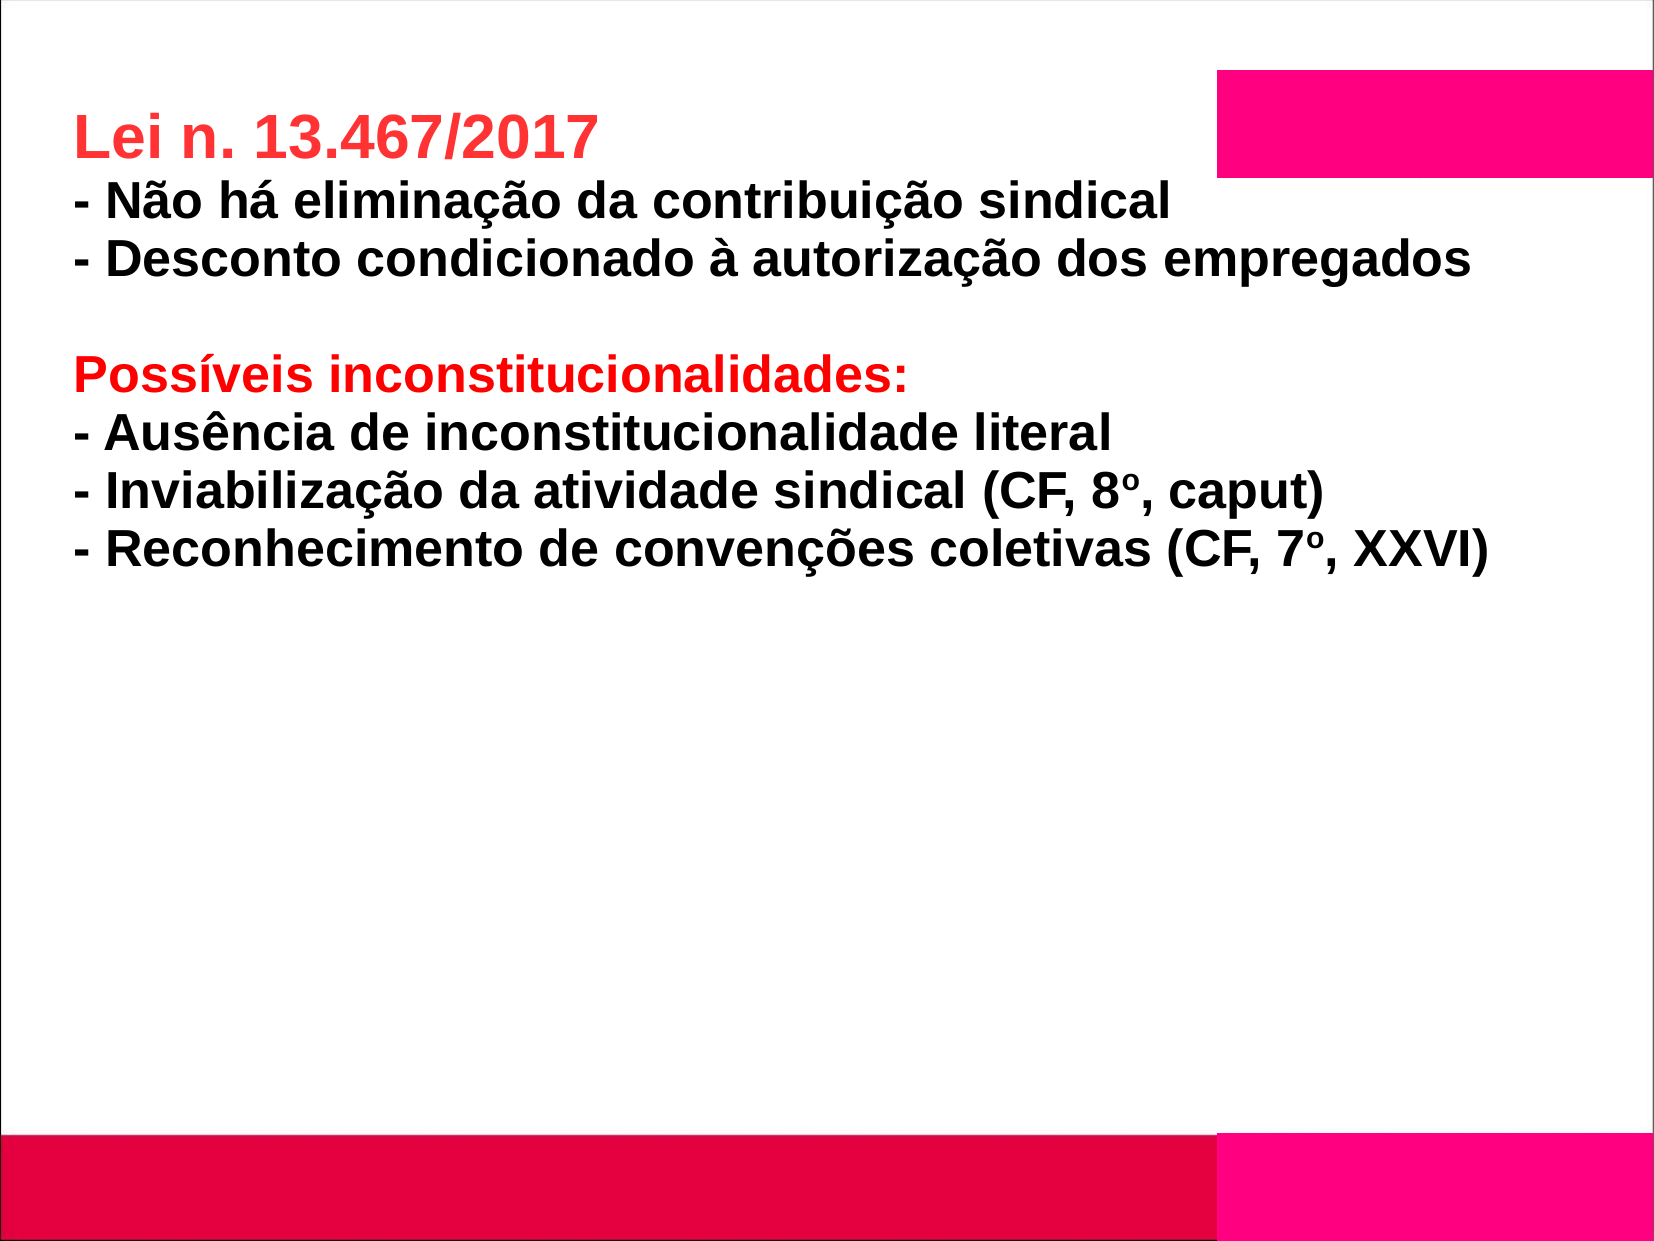

Lei n. 13.467/2017
- Não há eliminação da contribuição sindical
- Desconto condicionado à autorização dos empregados
Possíveis inconstitucionalidades:
- Ausência de inconstitucionalidade literal
- Inviabilização da atividade sindical (CF, 8o, caput)
- Reconhecimento de convenções coletivas (CF, 7o, XXVI)